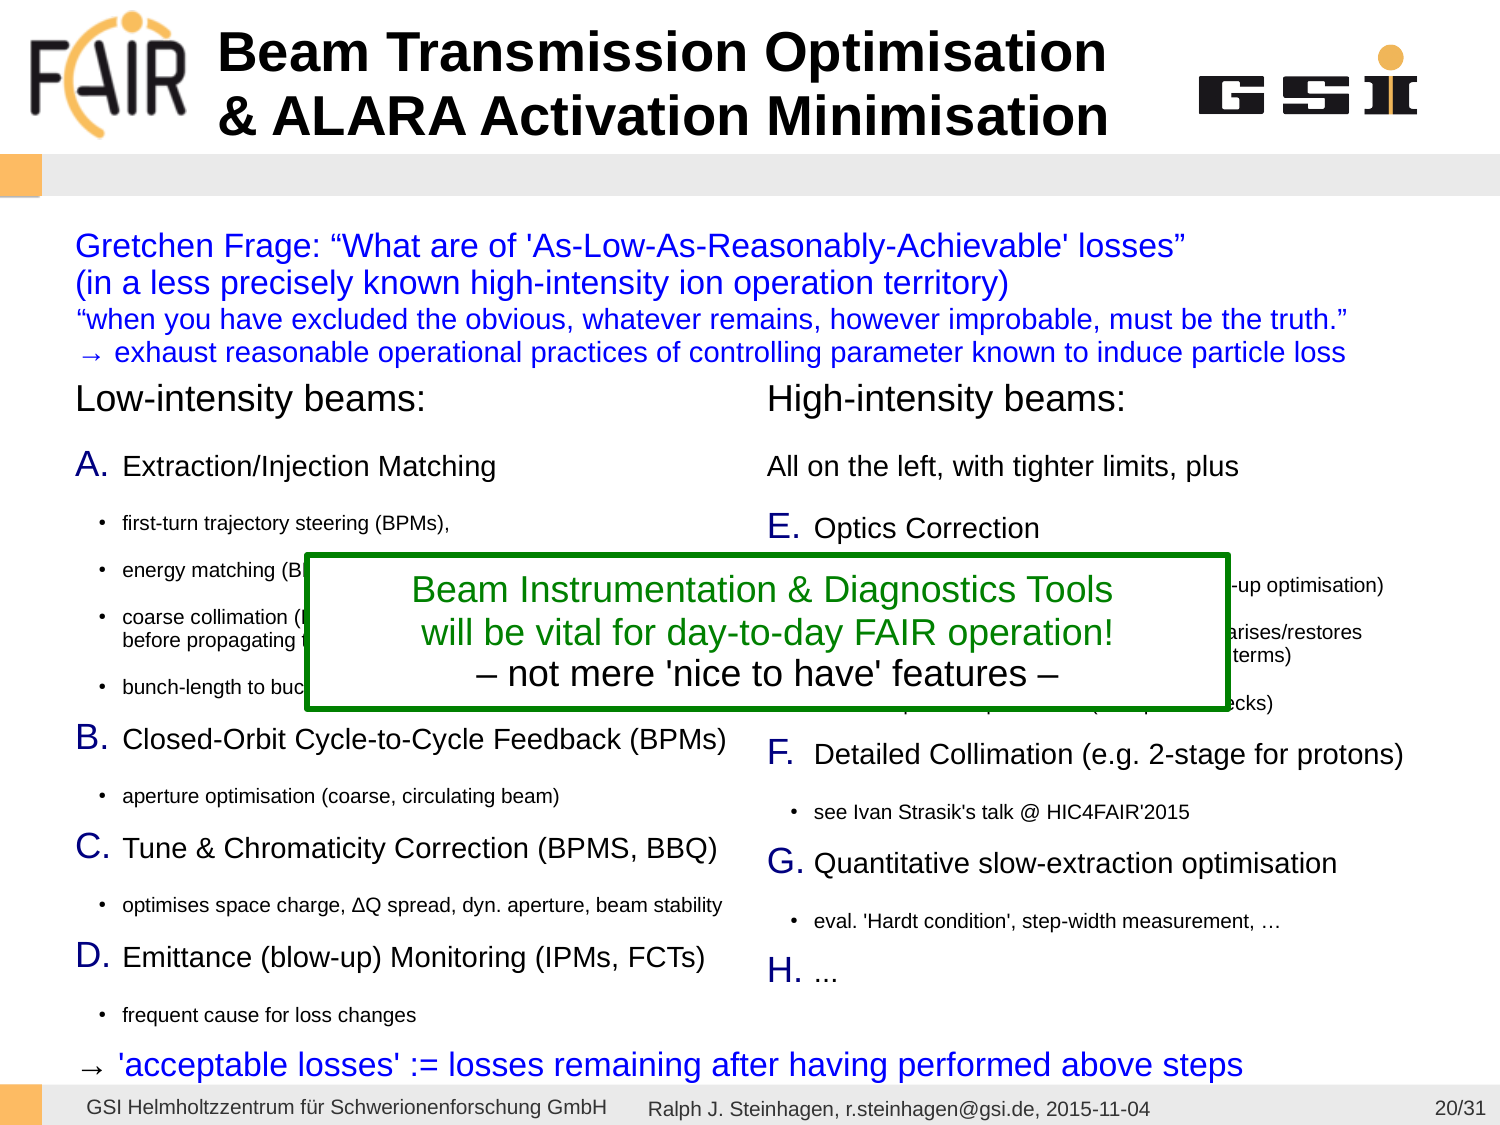

# Beam Transmission Optimisation & ALARA Activation Minimisation
Gretchen Frage: “What are of 'As-Low-As-Reasonably-Achievable' losses” (in a less precisely known high‑intensity ion operation territory)
“when you have excluded the obvious, whatever remains, however improbable, must be the truth.” → exhaust reasonable operational practices of controlling parameter known to induce particle loss
Low-intensity beams:
Extraction/Injection Matching
first-turn trajectory steering (BPMs),
energy matching (BPMs & Schottky),
coarse collimation (IPMs) (removing excessive tails at low energy before propagating them to higher-energy machines)
bunch-length to bucket-space matching (FCTs)
Closed-Orbit Cycle-to-Cycle Feedback (BPMs)
aperture optimisation (coarse, circulating beam)
Tune & Chromaticity Correction (BPMS, BBQ)
optimises space charge, ΔQ spread, dyn. aperture, beam stability
Emittance (blow-up) Monitoring (IPMs, FCTs)
frequent cause for loss changes
High-intensity beams:
All on the left, with tighter limits, plus
Optics Correction
Inj./extr. mismatch (Δβ, Δμ) correction (ε-blow-up optimisation)
ring beta-beat correction (aperture opt. & linearises/restores symmetry of the optics → suppresses driving terms)
detailed aperture optimisation (tune β bottlenecks)
Detailed Collimation (e.g. 2-stage for protons)
see Ivan Strasik's talk @ HIC4FAIR'2015
Quantitative slow-extraction optimisation
eval. 'Hardt condition', step-width measurement, …
...
Beam Instrumentation & Diagnostics Tools
will be vital for day-to-day FAIR operation!
– not mere 'nice to have' features –
→ 'acceptable losses' := losses remaining after having performed above steps